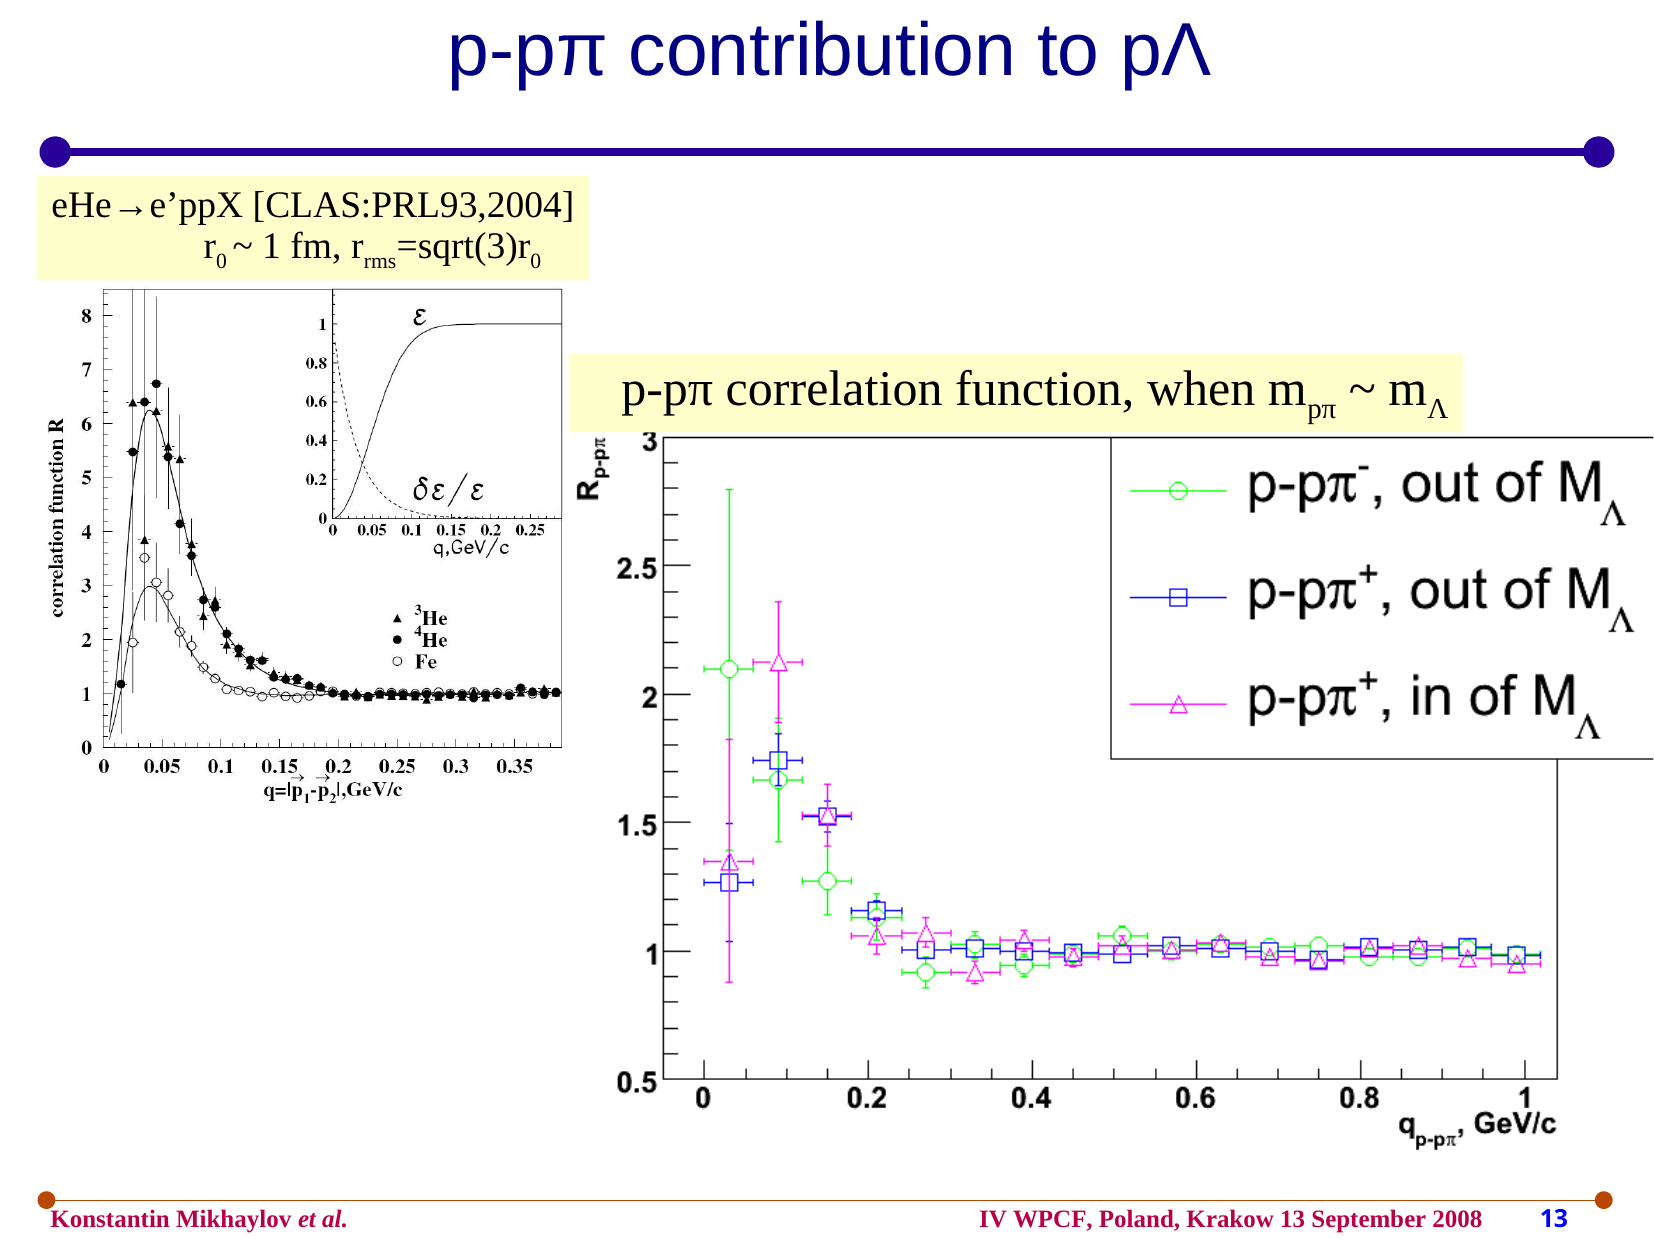

p-pπ contribution to pΛ
eHe→e’ppX [CLAS:PRL93,2004]
 r0 ~ 1 fm, rrms=sqrt(3)r0
 p-pπ correlation function, when mpπ ~ mΛ
Konstantin Mikhaylov et al. IV WPCF, Poland, Krakow 13 September 2008